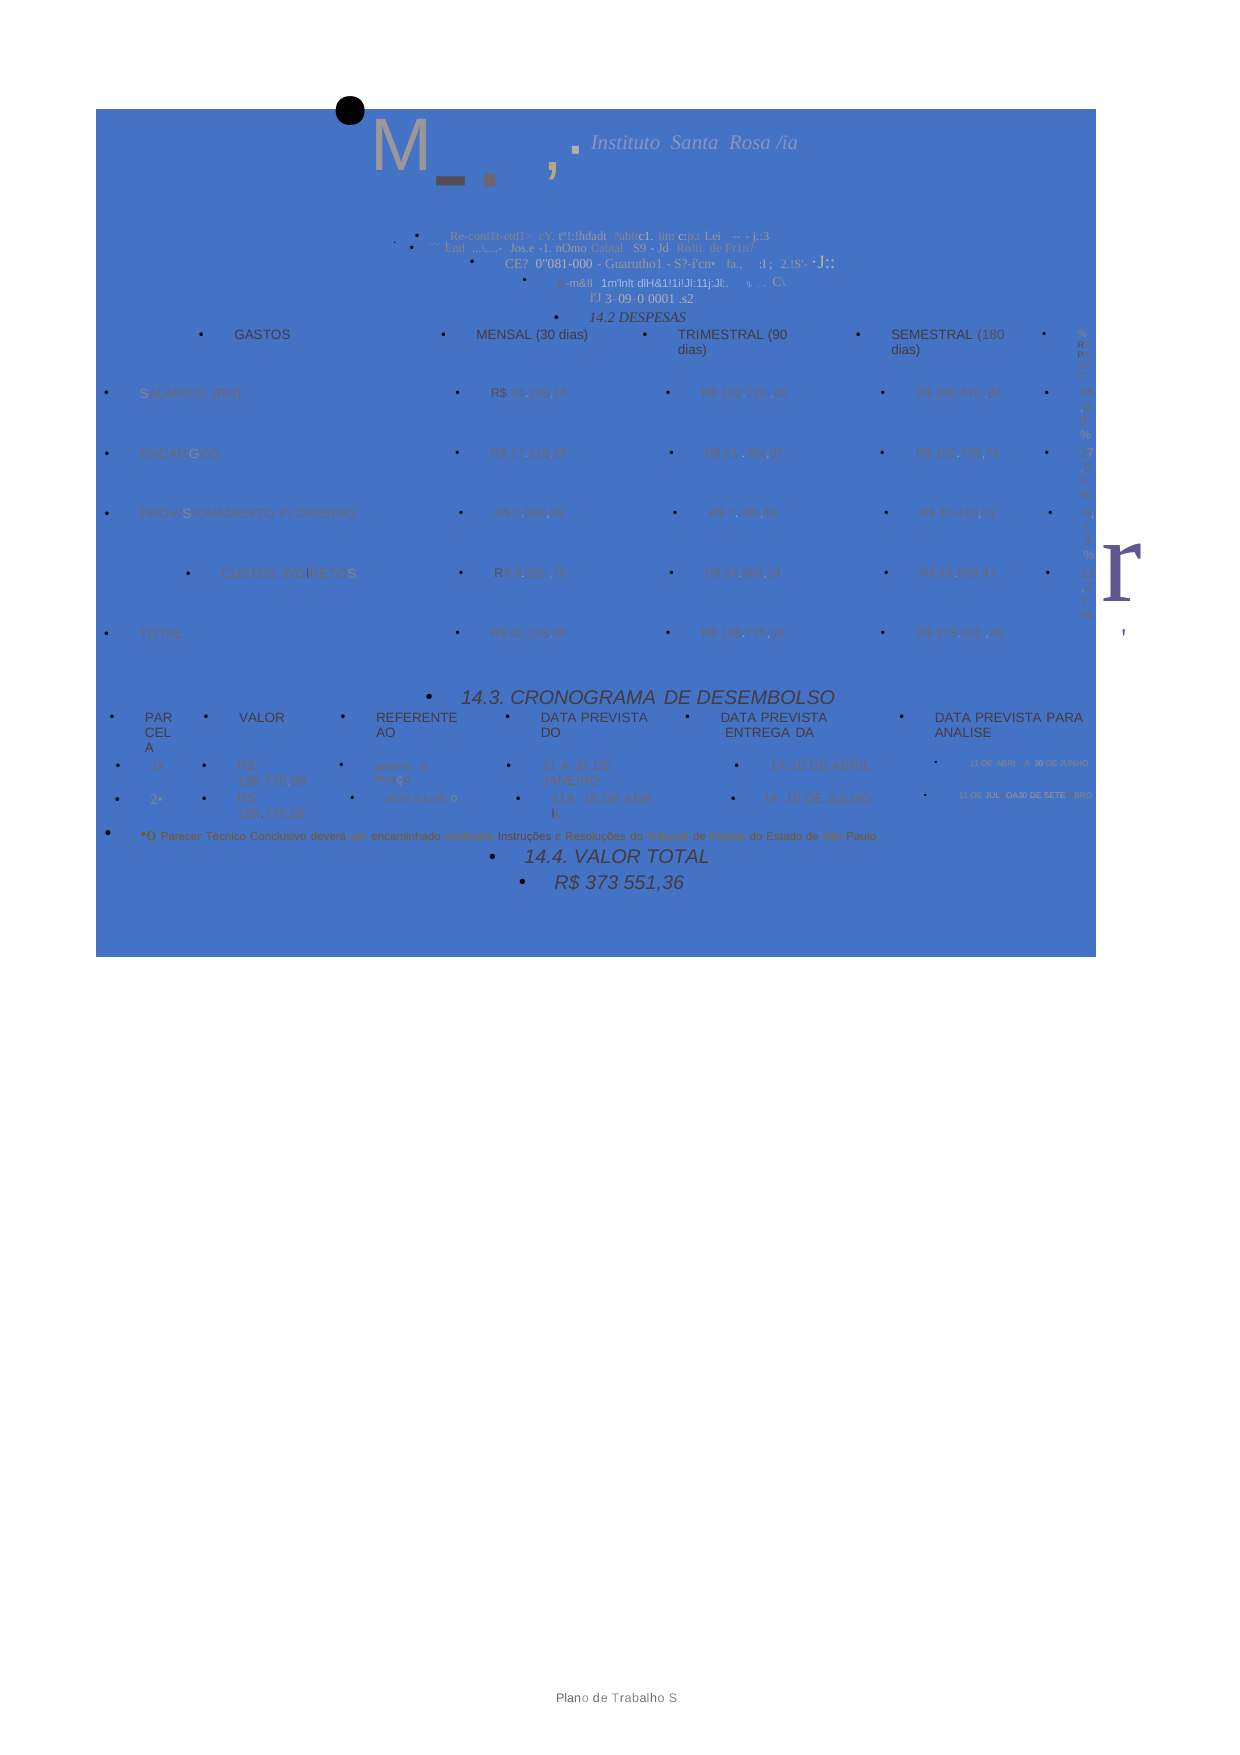

| M-· ,· Instituto Santa Rosa /ia Re-conl1t-etd1> cY. t°!:!hdadt ?ubltc1. lim c:p.t Lei -- - j.:3 ...- ,. I End ...\....- Jos.e -1. nOmo Cabtal S9 - Jd Ro!ii. de Fr1n? CE? 0"081-000 - Guarutho1 - S?-í'cn• fa., :l ; 2.!S'- ·J:: E-m&II 1m'lnlt dlH&1!1i!Jl:11j:Jl:. !j, \_ , C\l'J 3-09-0 0001 .s2 | | | | | | | | | |
| --- | --- | --- | --- | --- | --- | --- | --- | --- | --- |
| 14.2 DESPESAS | | | | | | | | | |
| GASTOS | | | MENSAL (30 dias) | | TRIMESTRAL (90 dias) | | SEMESTRAL (180 dias) | | % REPASSE |
| SALÁRIOS (RH) | | | R$ 34.245,14 | | R$ 102.735 ,42 | | R$ 205.470 ,84 | | 55,00% |
| ENCARGOS | | | R$ 17.118,29 | | R$ 51 .354,87 | | R$ 102.709,74 | | 27,50% |
| PROVISIONAMENTO P/ DISSÍDIO | | | R$ 2.568,39 | | R$ 7.705,16 | | R$ 15.410,31 | | 4,13% |
| CUSTOS INDIRETOS | | | R$ 8.326 ,75 | | R$ 24.980,24 | | R$ 49.960,47 | | 13,37% |
| TOTAL | | | R$ 62.258,56 | | R$ 186.775,68 | | R$ 373.551 ,36 | | |
| 14.3. CRONOGRAMA DE DESEMBOLSO | | | | | | | | | |
| PARCELA | VALOR | REFERENTE AO | | DATA PREVISTA DO | | DATA PREVISTA ·ENTREGA DA | | DATA PREVISTA PARA ANALISE | |
| 1• | R$ 186.775,68 | janeiro a março | | 21 A 31 DE JANEIRO | | 1A 10 DE ABRIL | | 11 OE ABRI L A 30 OE JUNHO | |
| 2• | RS 186.775,68 | abril a junh o | | 11A 15 DE ABR IL | | lA 10 DE JULHO | | 11 OE JULHOA30 DE SETE MBRO | |
| •o Parecer Técnico Conclusivo deverá ser encaminhado conforme Instruções e Resoluções do Tribunal de Contas do Estado de São Paulo. | | | | | | | | | |
| 14.4. VALOR TOTAL R$ 373.551,36 | | | | | | | | | |
| | | | | | | | | | |
r
'
Plano de Trabalho S